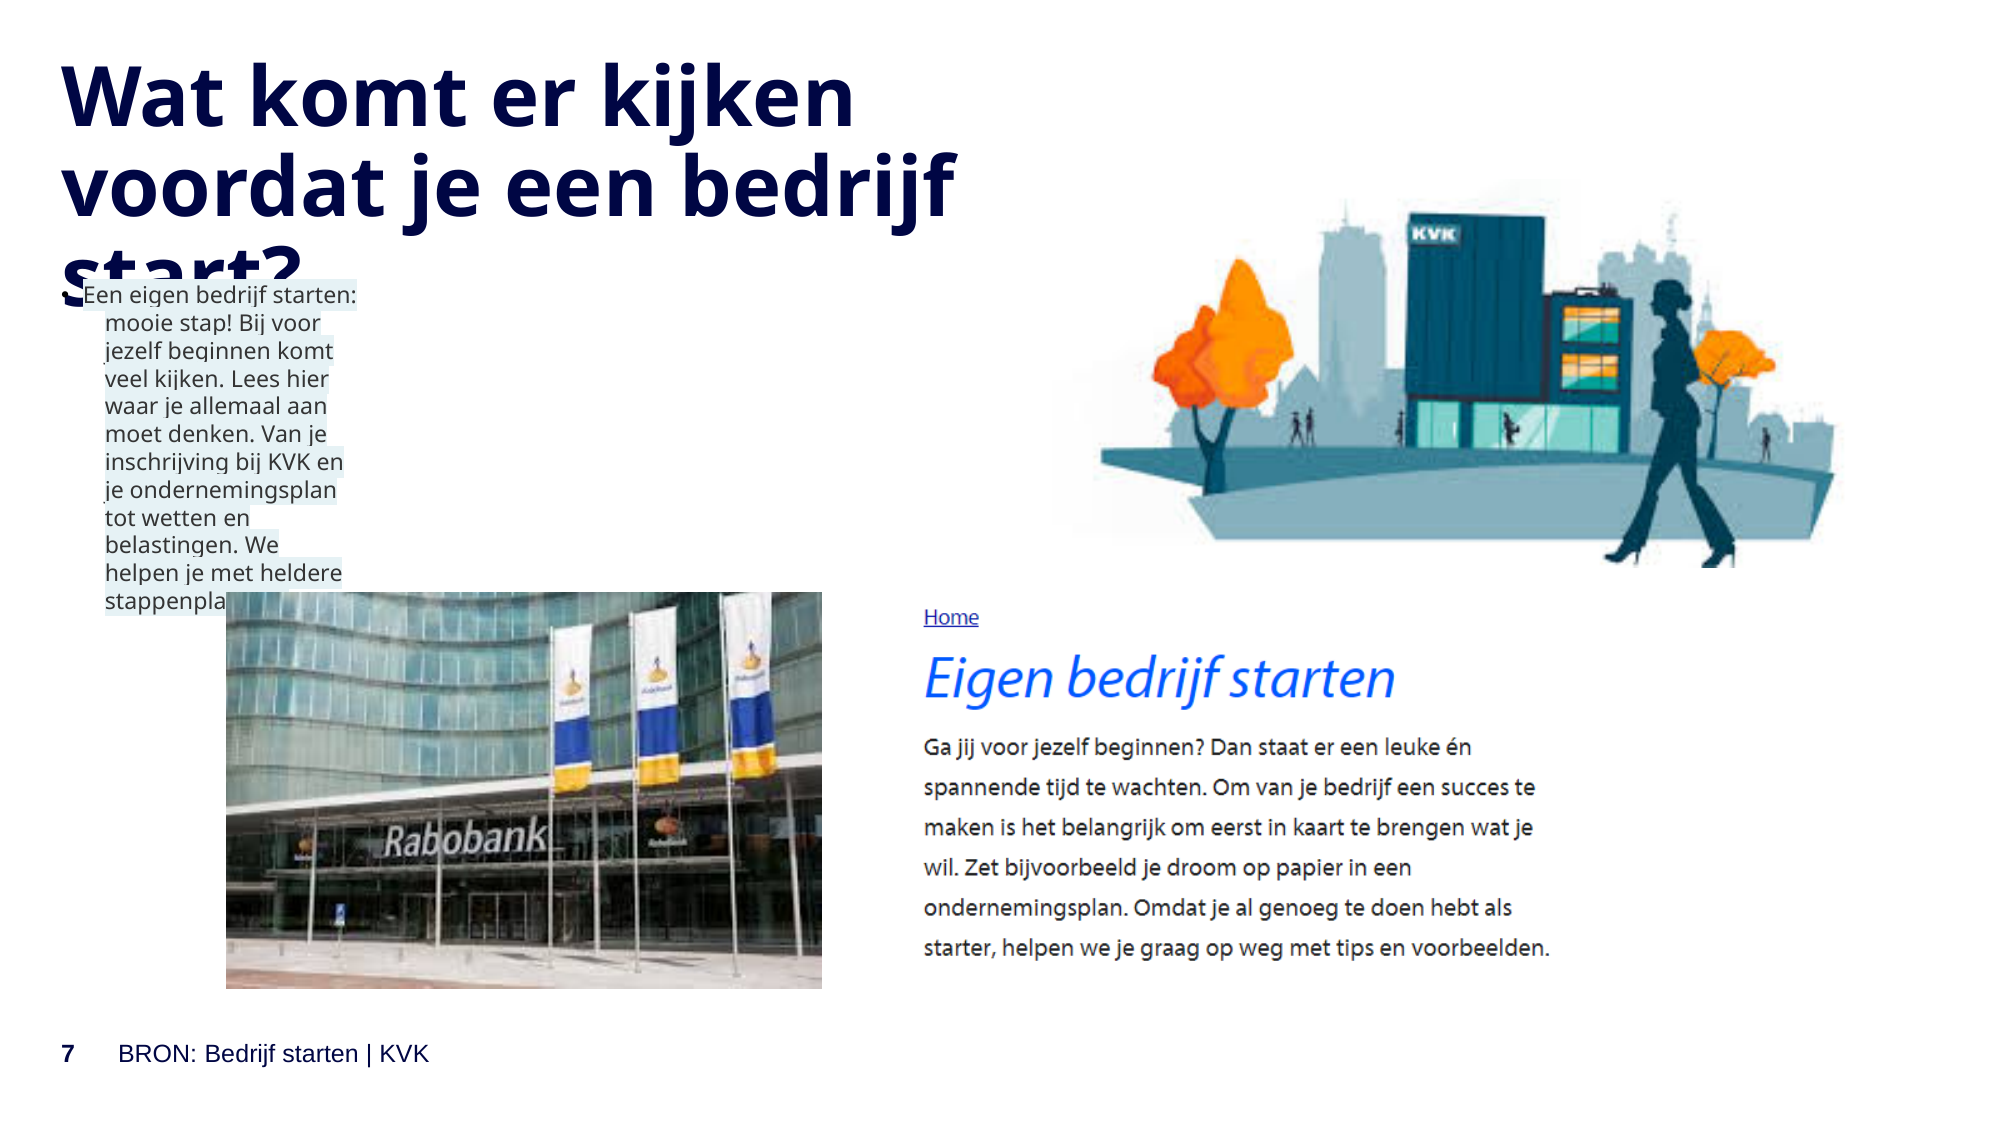

# Wat komt er kijken voordat je een bedrijf start?
Een eigen bedrijf starten: mooie stap! Bij voor jezelf beginnen komt veel kijken. Lees hier waar je allemaal aan moet denken. Van je inschrijving bij KVK en je ondernemingsplan tot wetten en belastingen. We helpen je met heldere stappenplannen.
BRON: Bedrijf starten | KVK